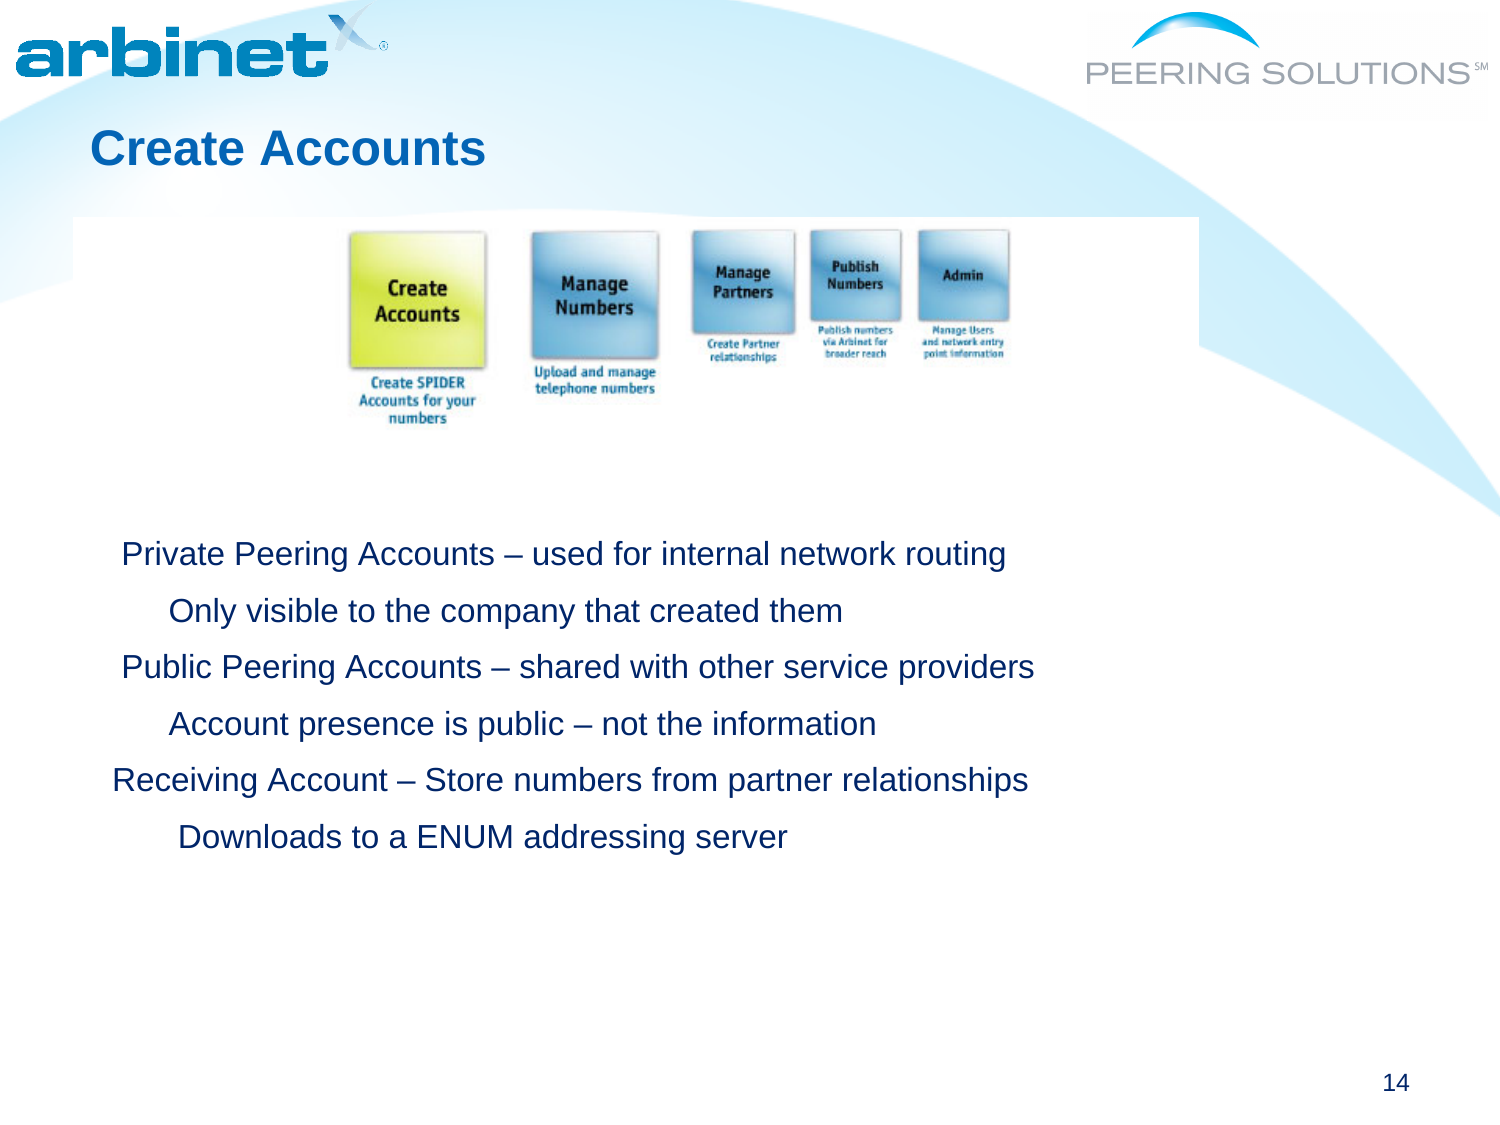

# Create Accounts
 Private Peering Accounts – used for internal network routing
Only visible to the company that created them
 Public Peering Accounts – shared with other service providers
Account presence is public – not the information
Receiving Account – Store numbers from partner relationships
 Downloads to a ENUM addressing server
14